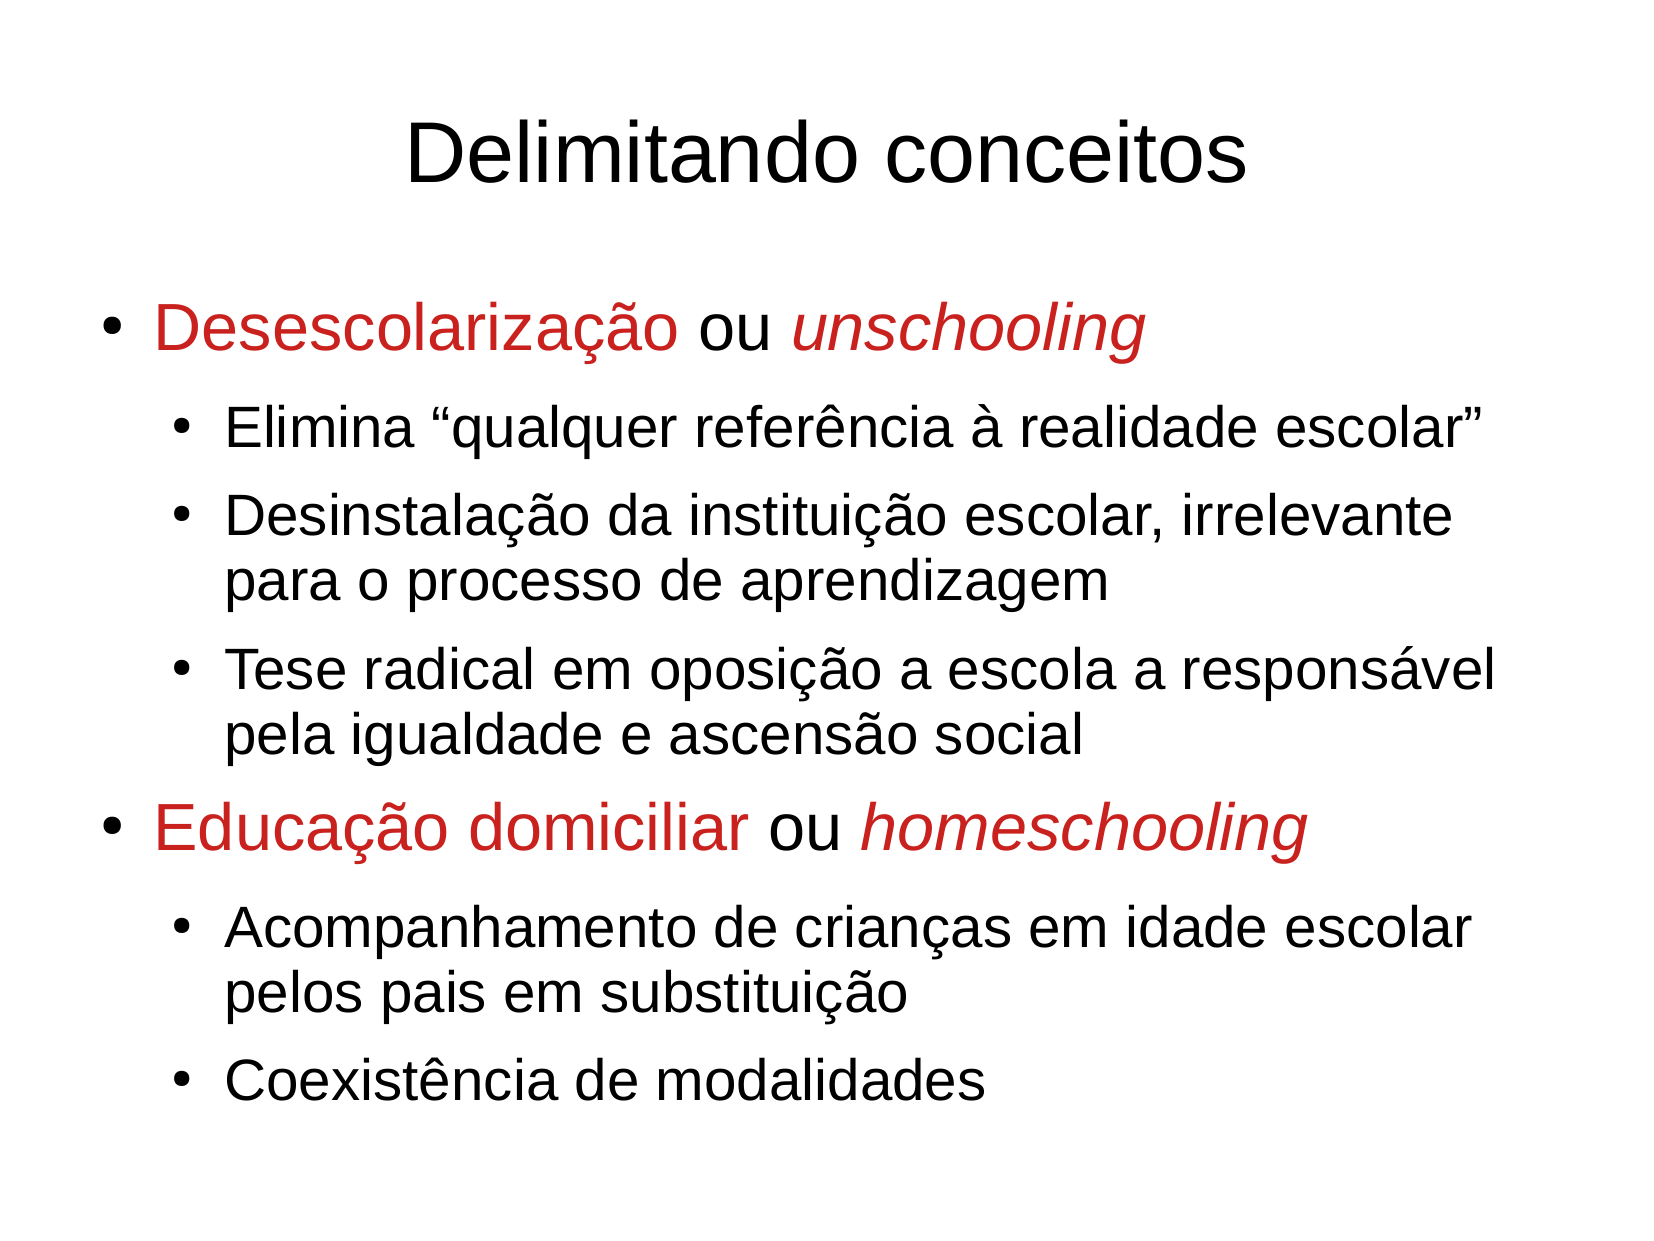

# Delimitando conceitos
Desescolarização ou unschooling
Elimina “qualquer referência à realidade escolar”
Desinstalação da instituição escolar, irrelevante para o processo de aprendizagem
Tese radical em oposição a escola a responsável pela igualdade e ascensão social
Educação domiciliar ou homeschooling
Acompanhamento de crianças em idade escolar pelos pais em substituição
Coexistência de modalidades